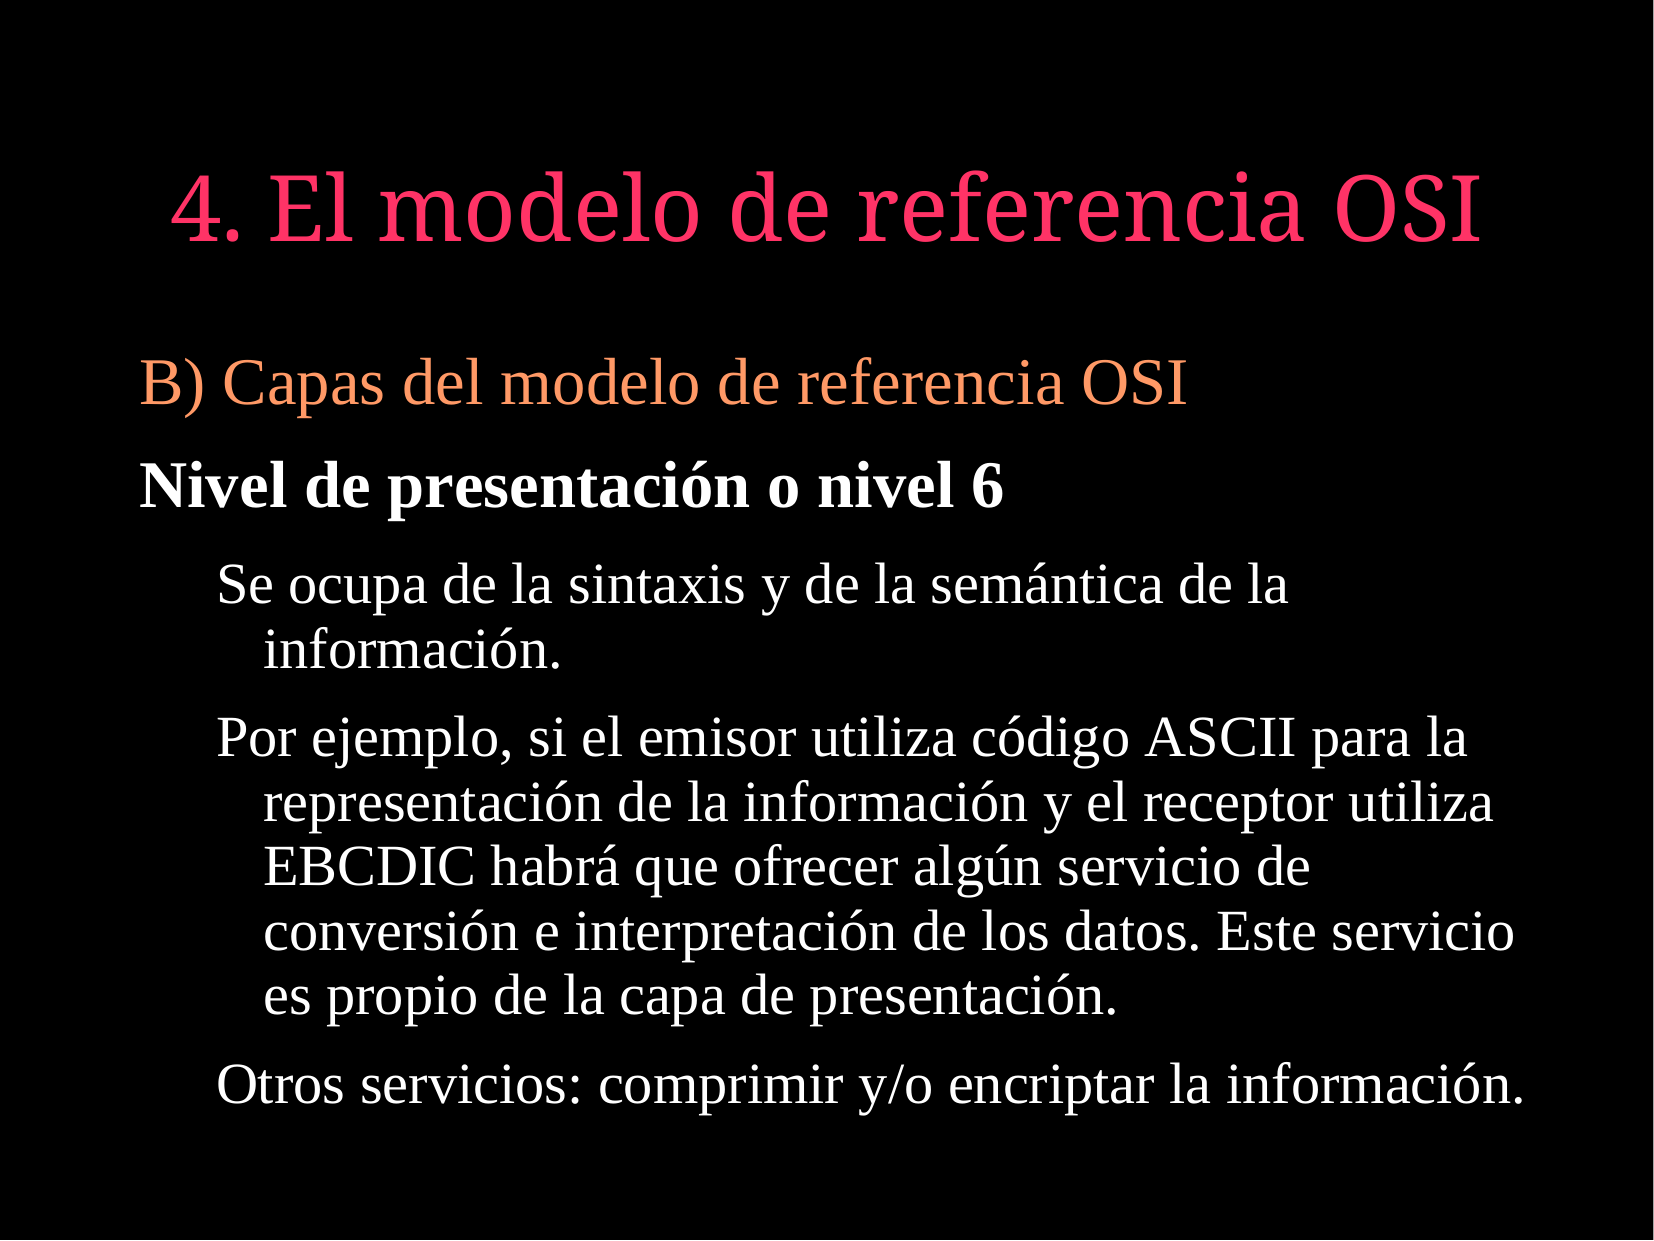

# 4. El modelo de referencia OSI
B) Capas del modelo de referencia OSI
Nivel de presentación o nivel 6
Se ocupa de la sintaxis y de la semántica de la información.
Por ejemplo, si el emisor utiliza código ASCII para la representación de la información y el receptor utiliza EBCDIC habrá que ofrecer algún servicio de conversión e interpretación de los datos. Este servicio es propio de la capa de presentación.
Otros servicios: comprimir y/o encriptar la información.